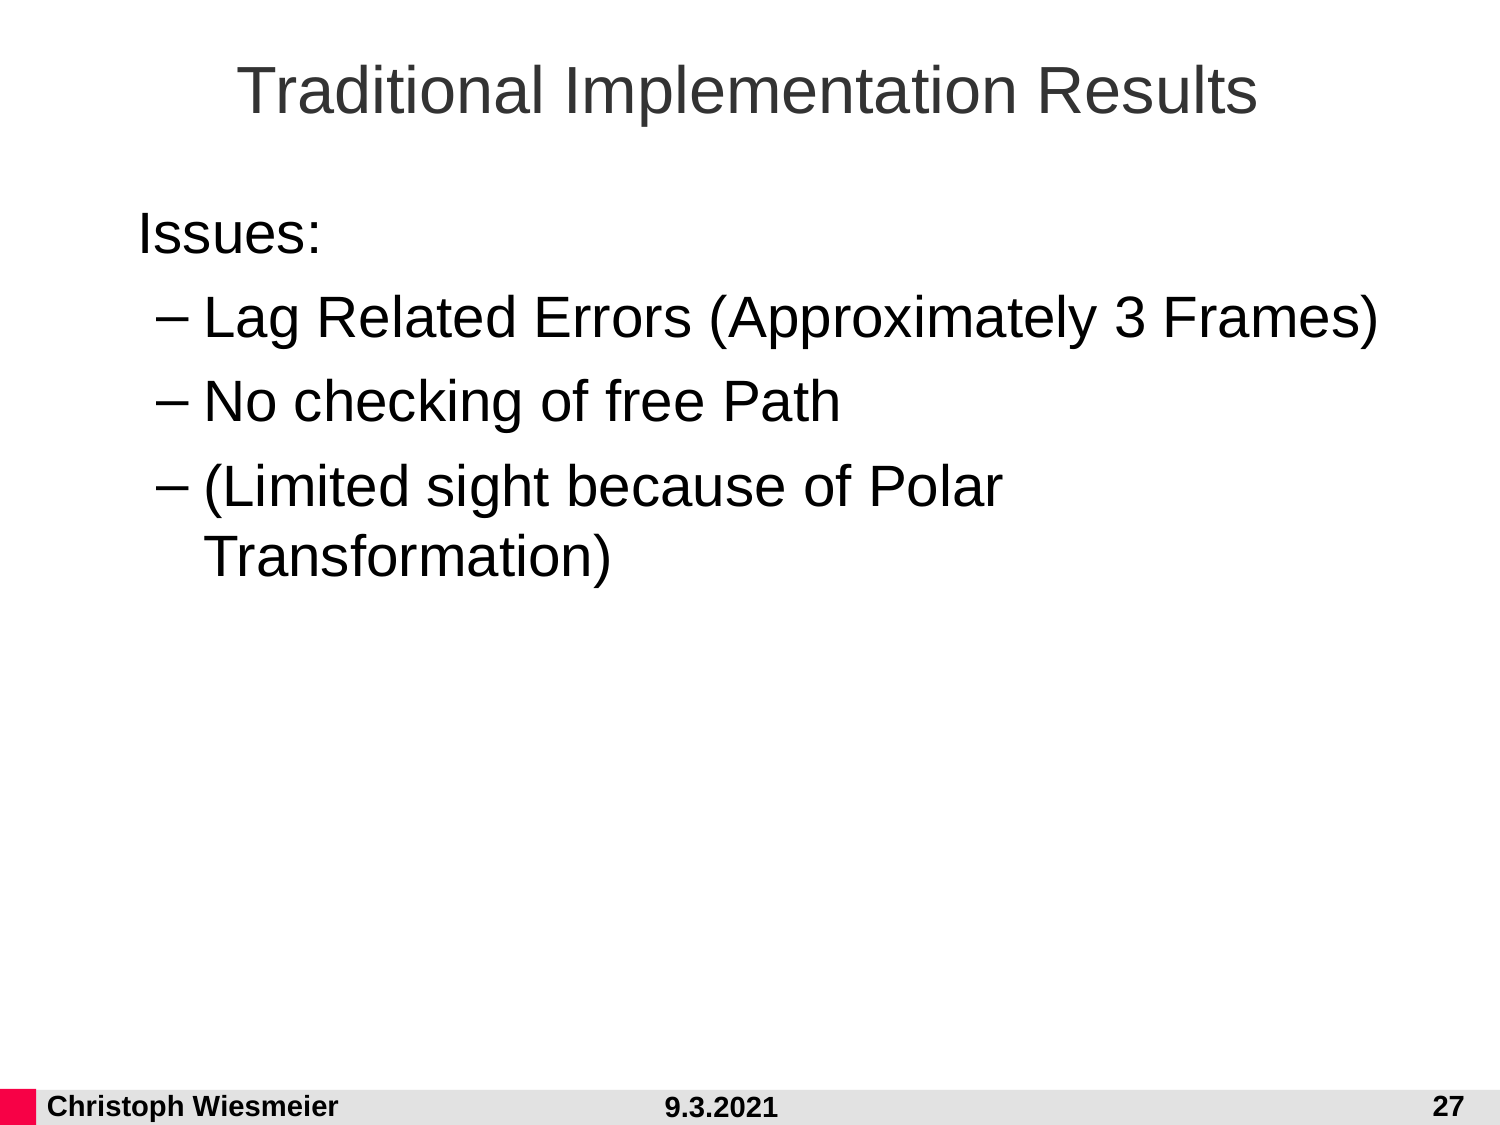

# Traditional Implementation Results
Issues:
Lag Related Errors (Approximately 3 Frames)
No checking of free Path
(Limited sight because of Polar Transformation)